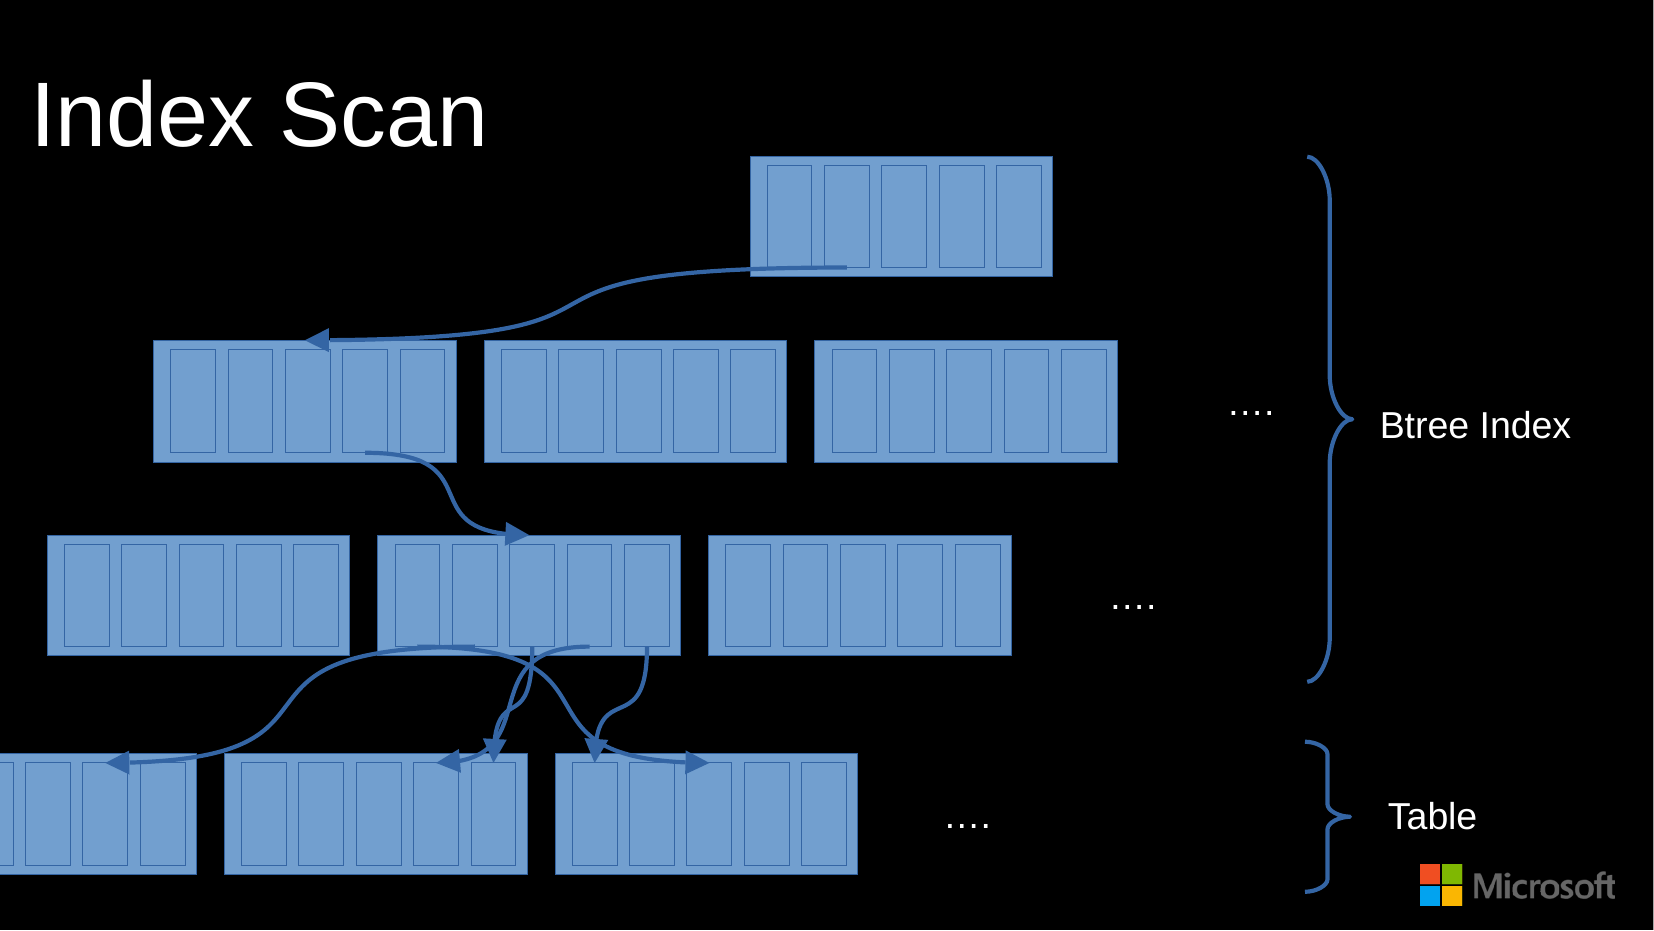

# Index Scan
….
Btree Index
….
Table
….